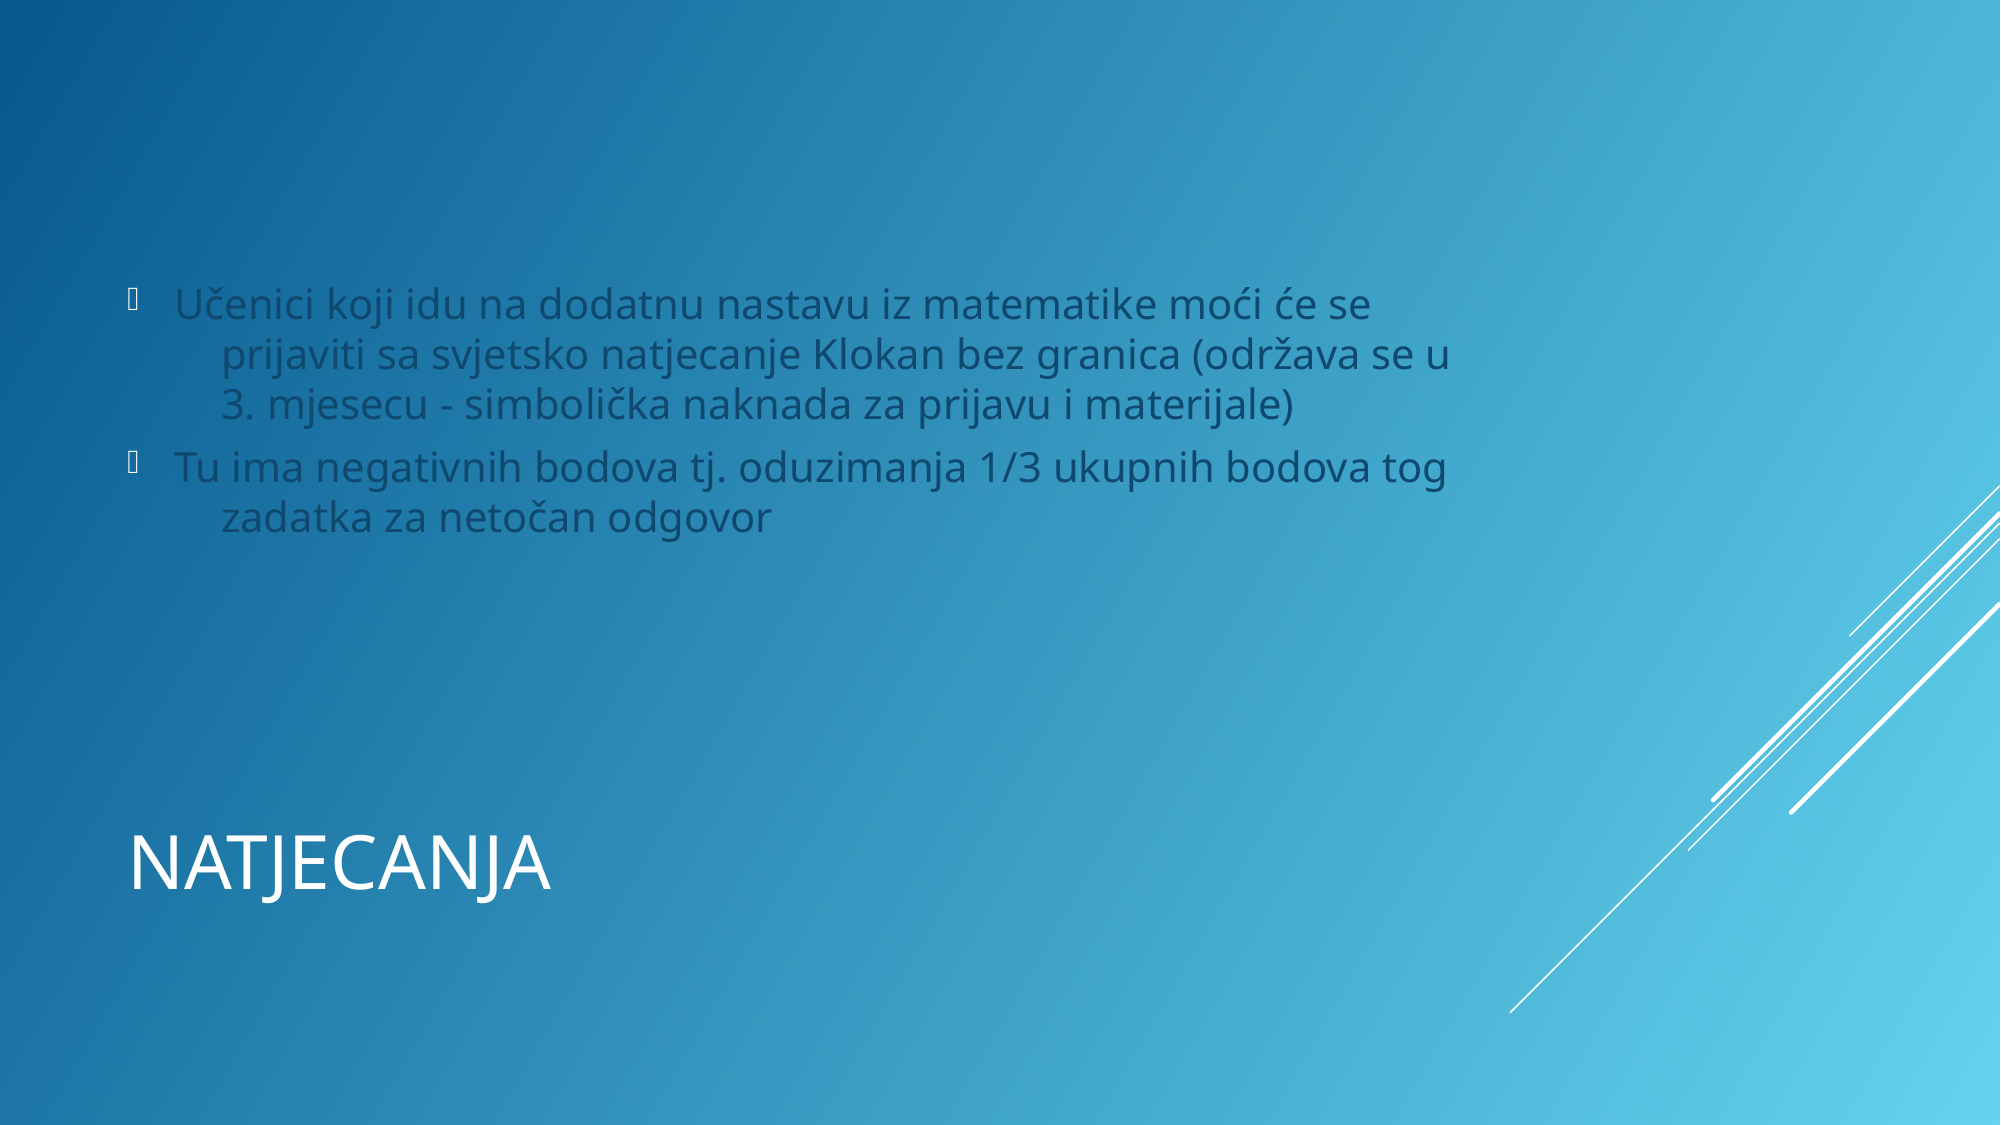

Učenici koji idu na dodatnu nastavu iz matematike moći će se prijaviti sa svjetsko natjecanje Klokan bez granica (održava se u 3. mjesecu - simbolička naknada za prijavu i materijale)
Tu ima negativnih bodova tj. oduzimanja 1/3 ukupnih bodova tog zadatka za netočan odgovor
# Natjecanja